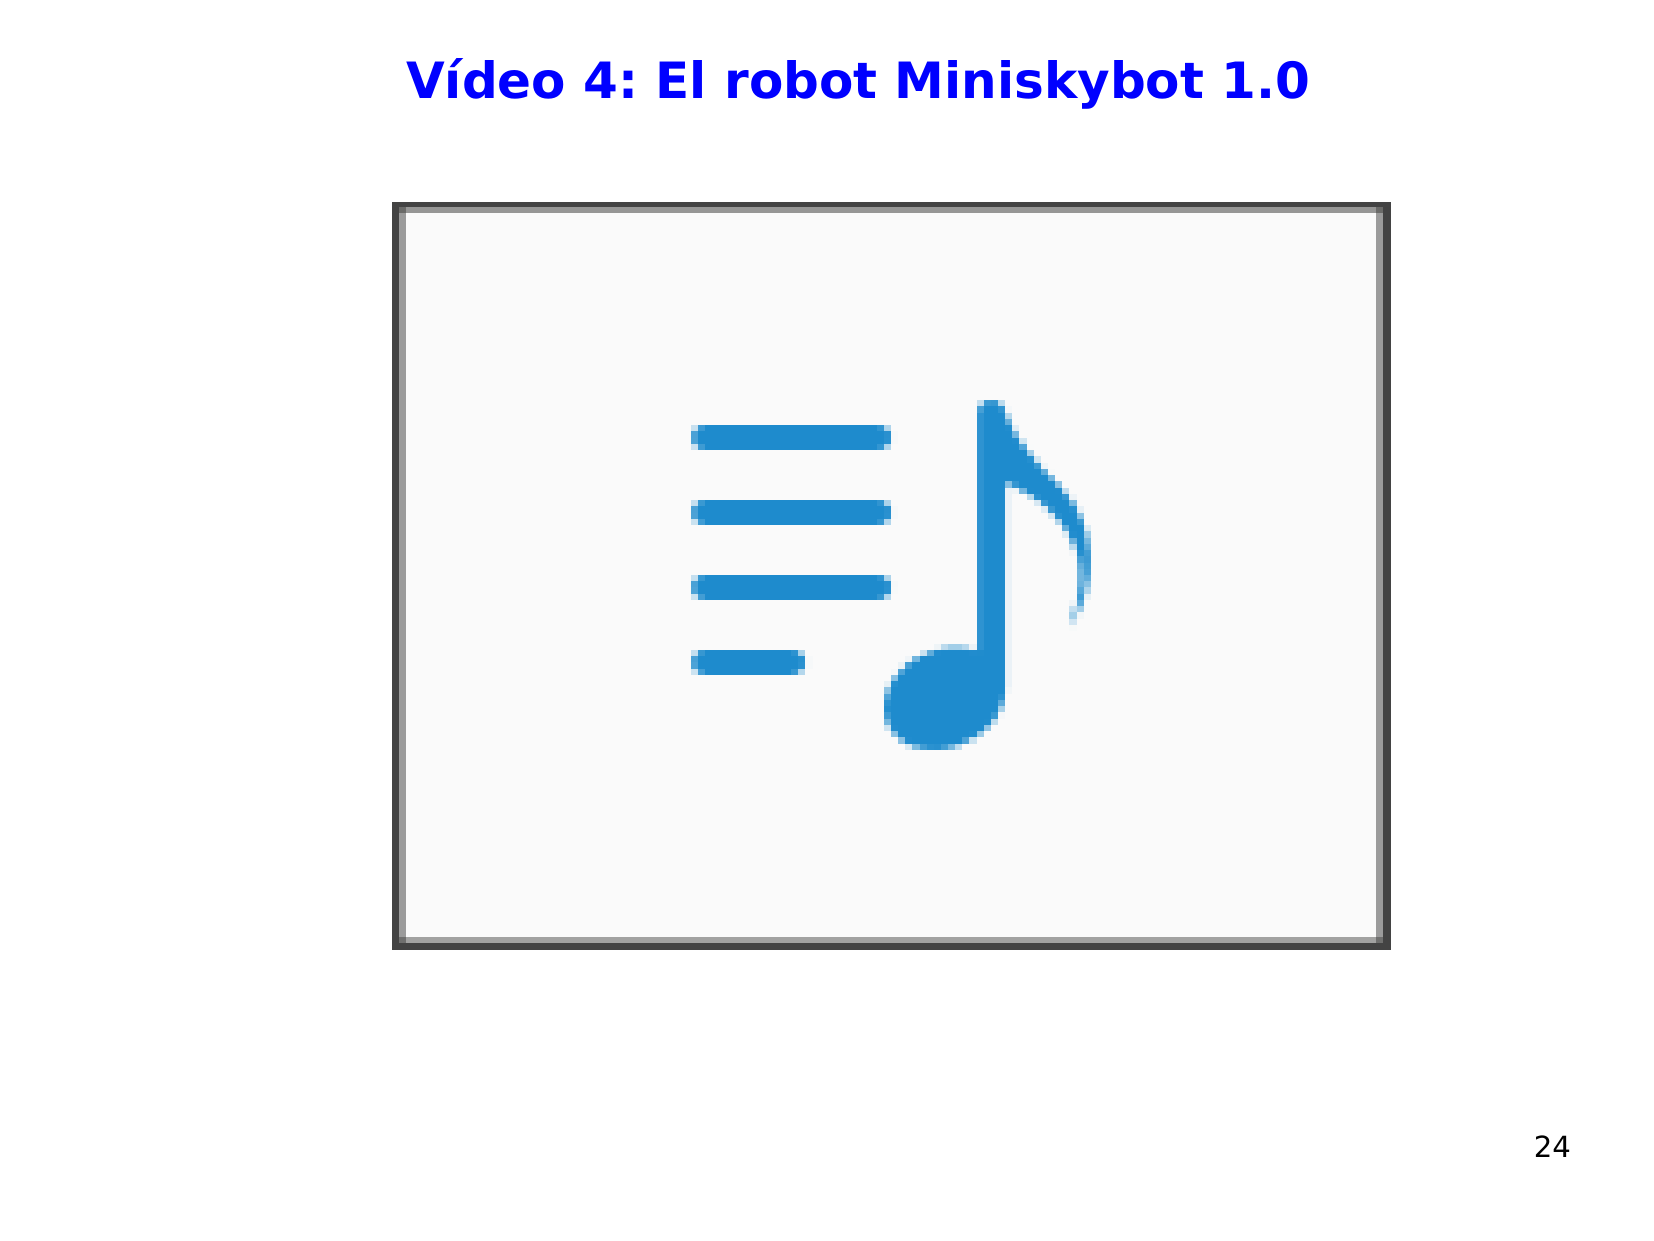

Vídeo 4: El robot Miniskybot 1.0
24